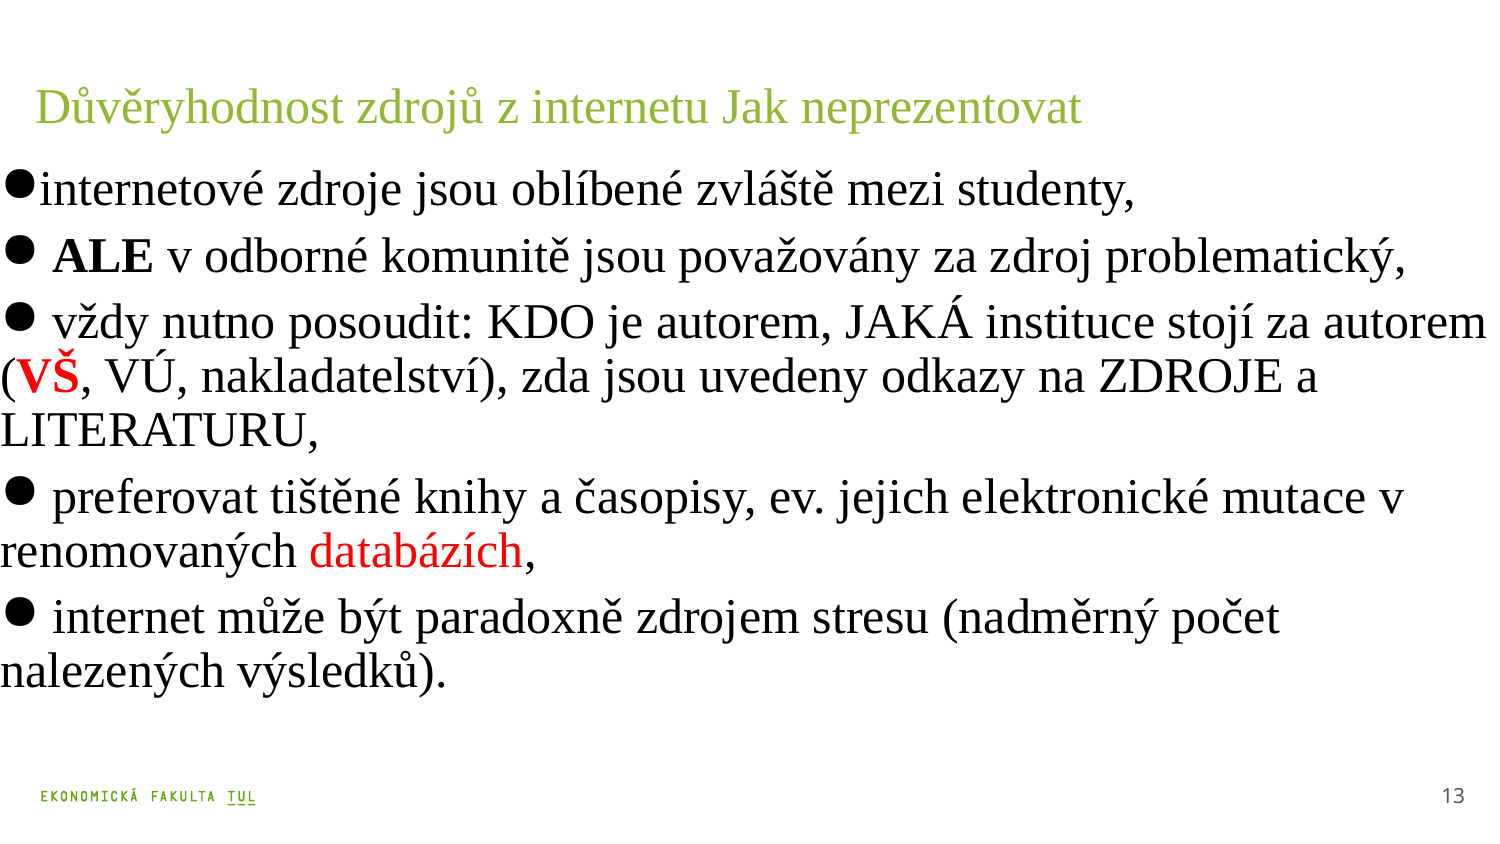

# Důvěryhodnost zdrojů z internetu Jak neprezentovat
internetové zdroje jsou oblíbené zvláště mezi studenty,
 ALE v odborné komunitě jsou považovány za zdroj problematický,
 vždy nutno posoudit: KDO je autorem, JAKÁ instituce stojí za autorem (VŠ, VÚ, nakladatelství), zda jsou uvedeny odkazy na ZDROJE a LITERATURU,
 preferovat tištěné knihy a časopisy, ev. jejich elektronické mutace v renomovaných databázích,
 internet může být paradoxně zdrojem stresu (nadměrný počet nalezených výsledků).
13